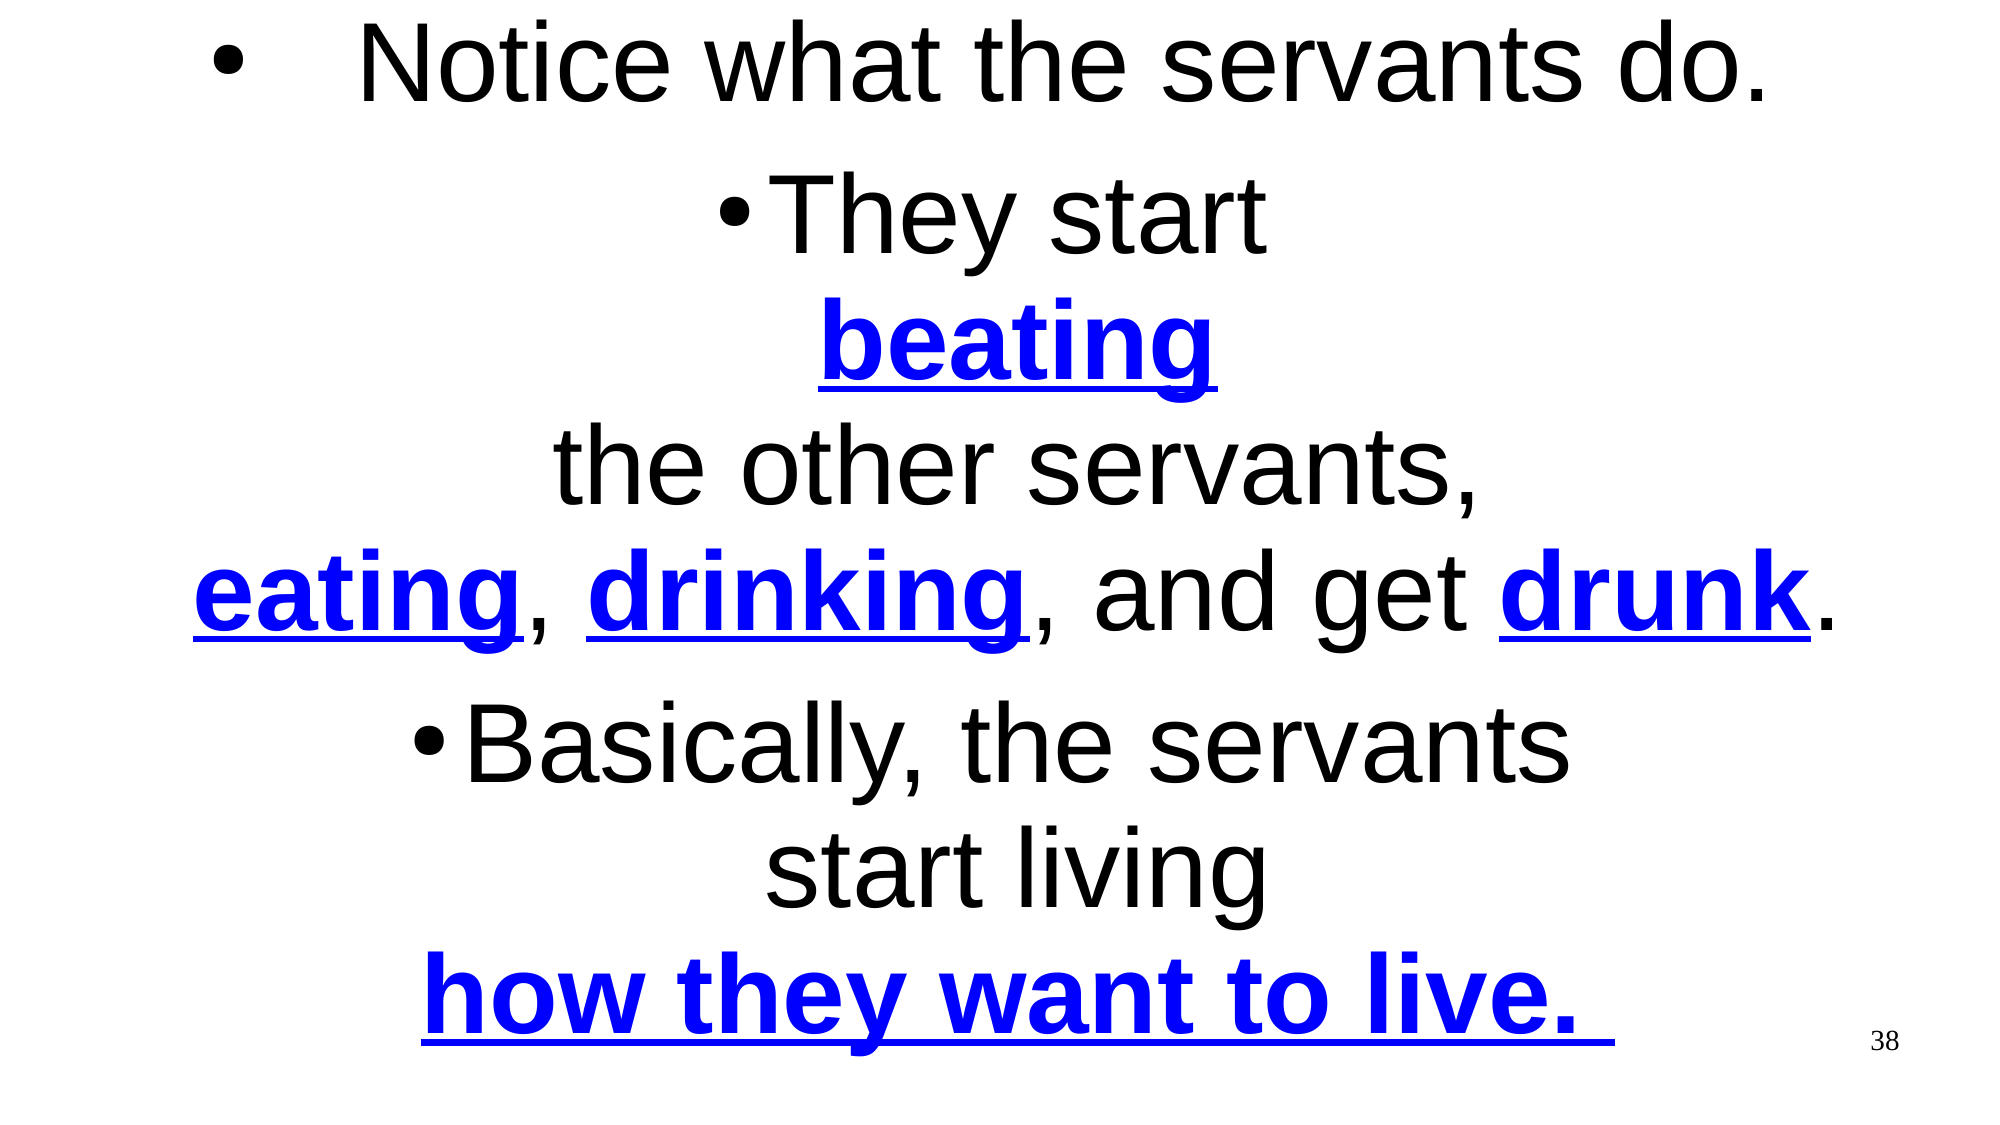

# Notice what the servants do.
They start
beating
the other servants,
eating, drinking, and get drunk.
Basically, the servants
start living
how they want to live.
38